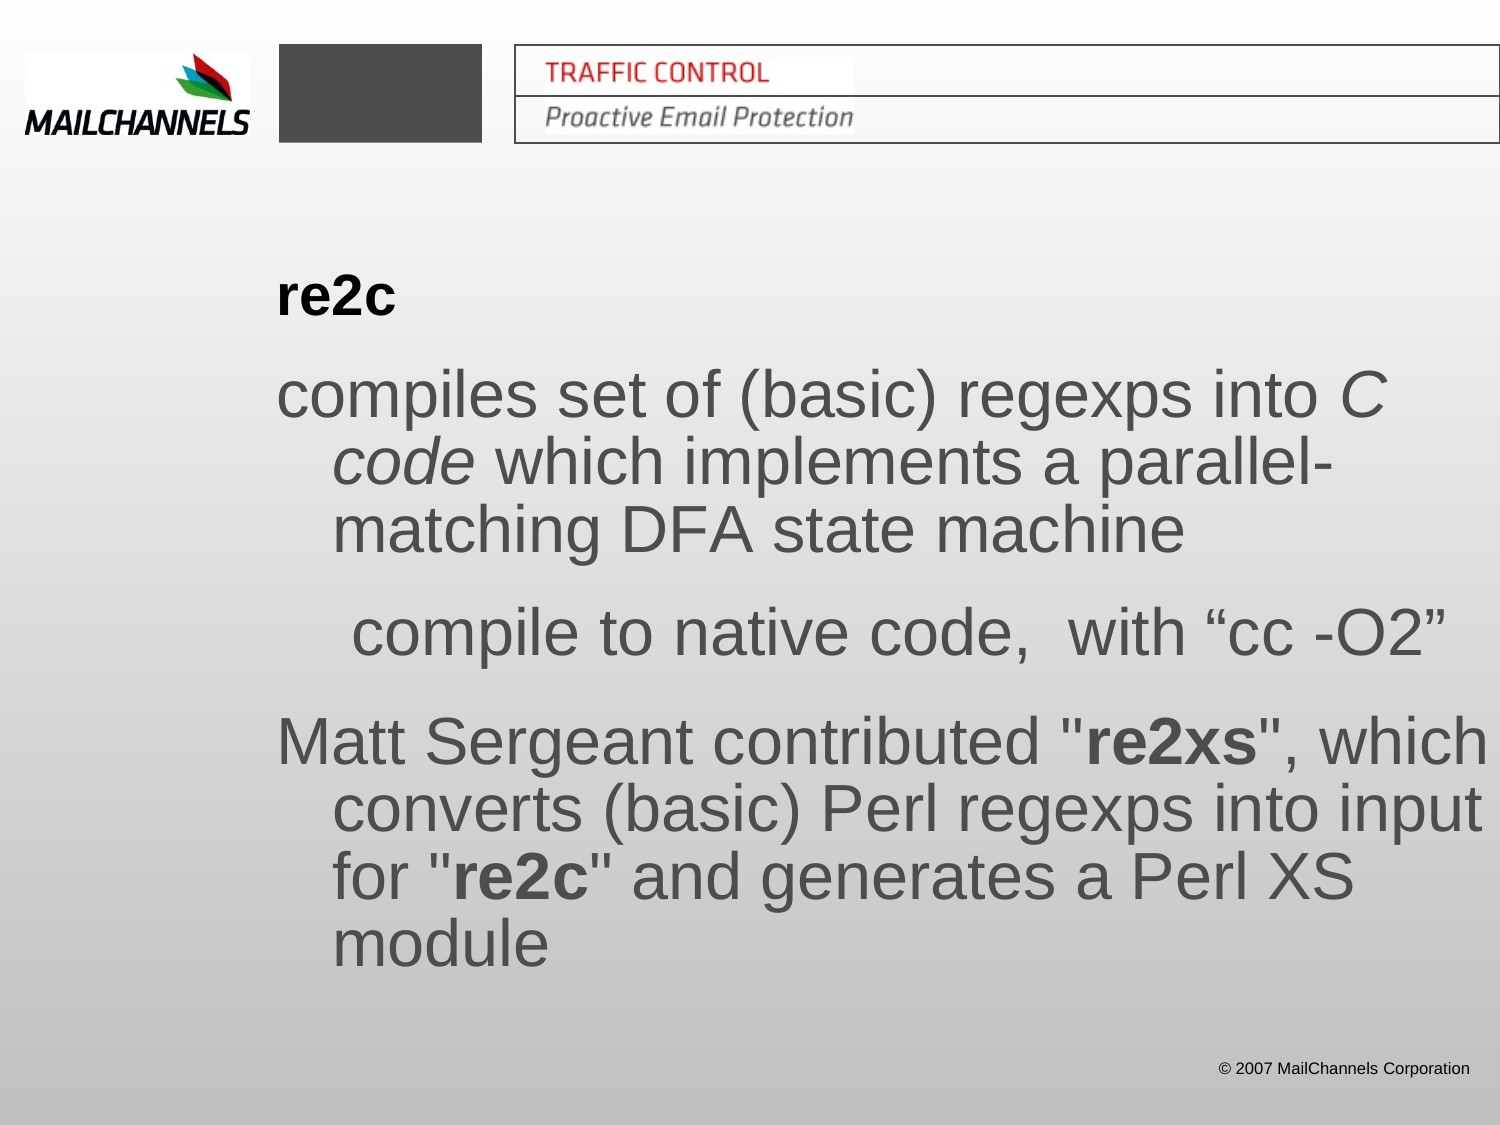

# re2c
compiles set of (basic) regexps into C code which implements a parallel-matching DFA state machine
compile to native code, with “cc -O2”
Matt Sergeant contributed "re2xs", which converts (basic) Perl regexps into input for "re2c" and generates a Perl XS module